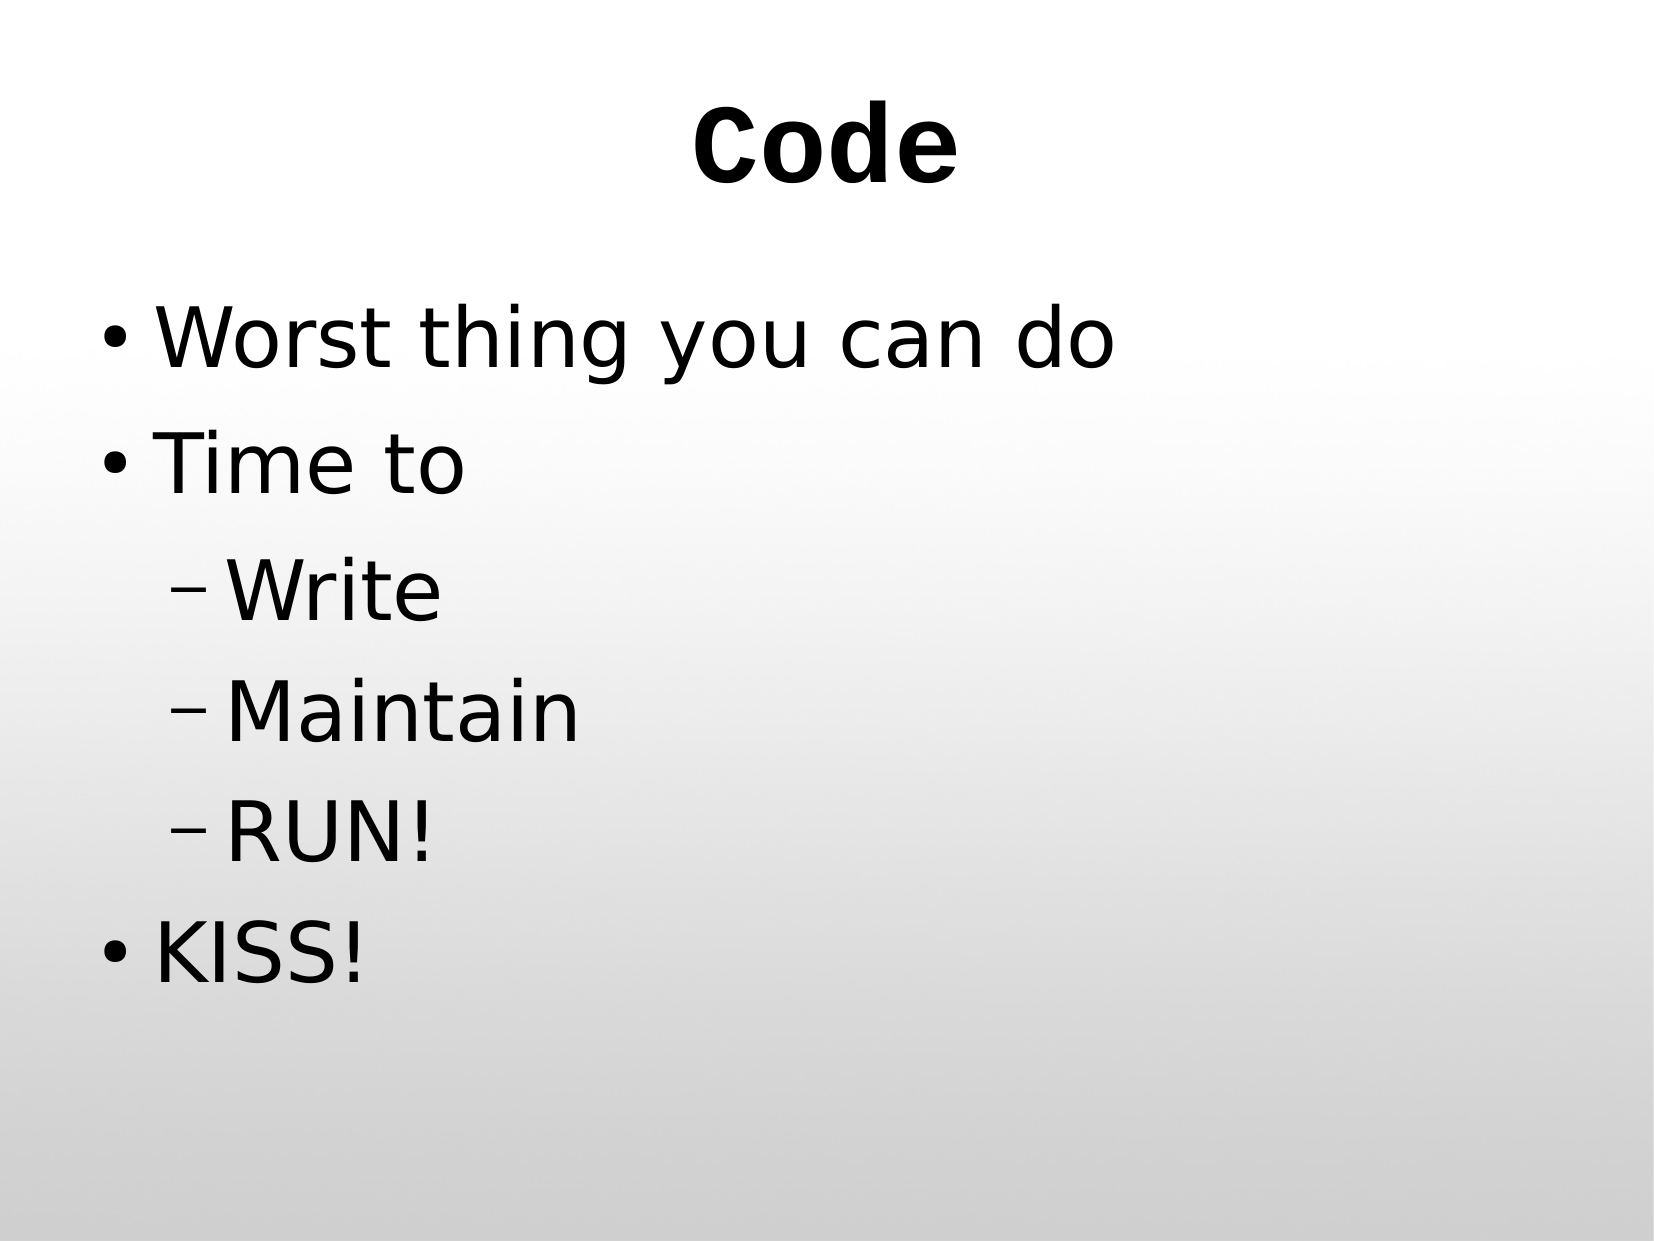

# Code
Worst thing you can do
Time to
Write
Maintain
RUN!
KISS!